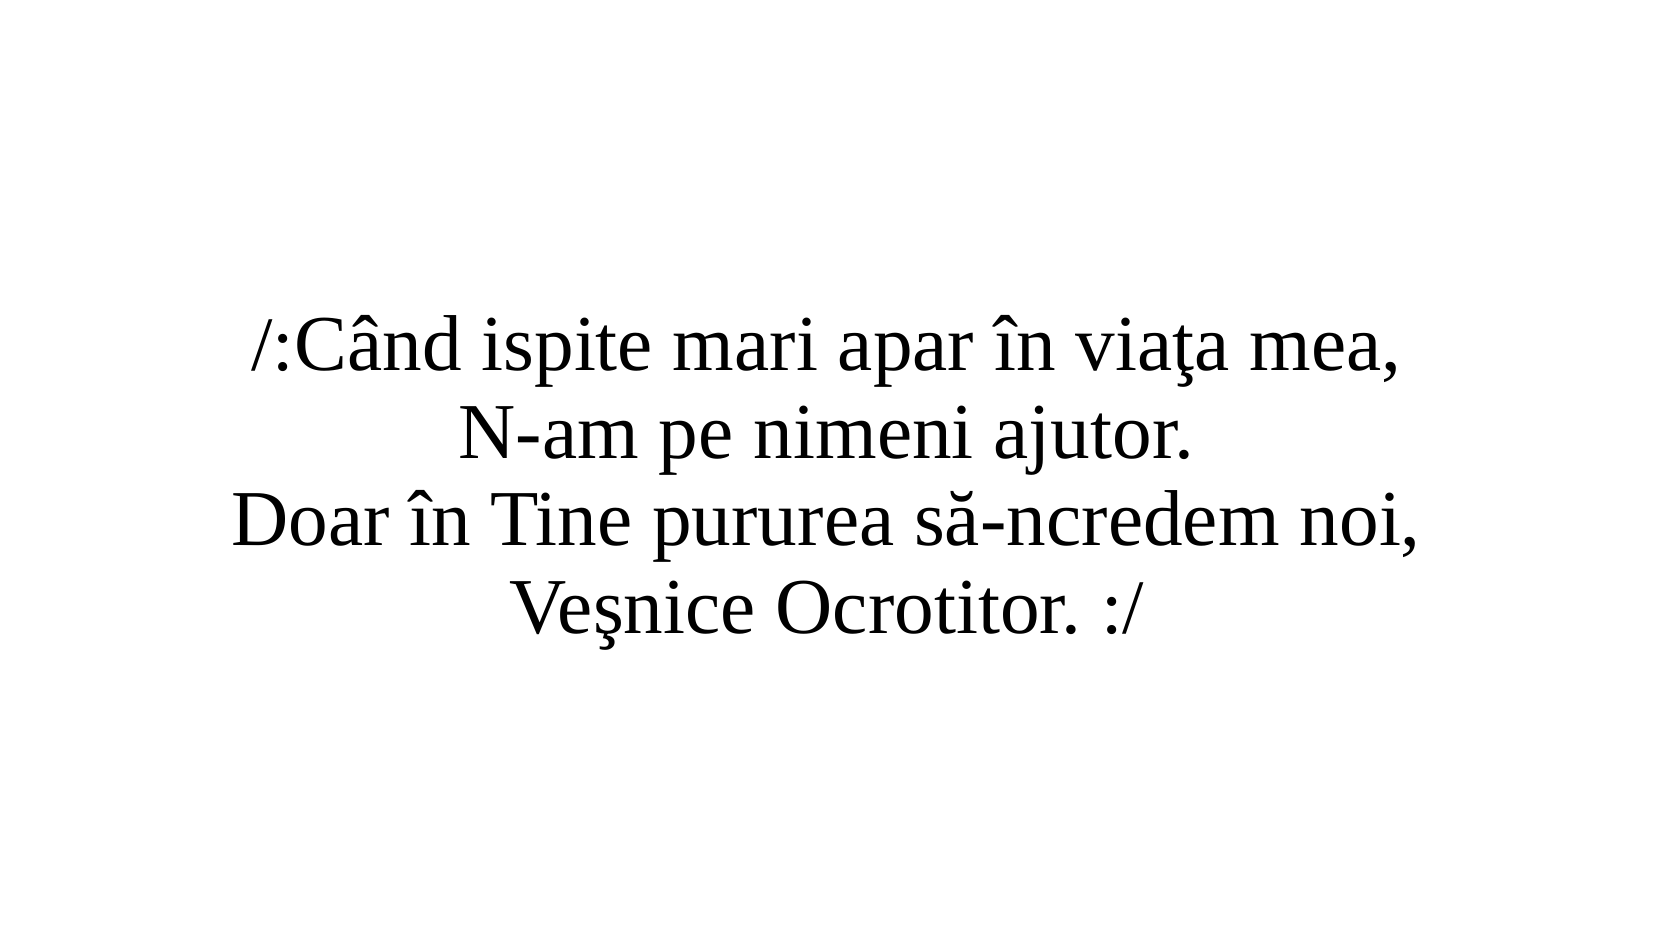

# /:Când ispite mari apar în viaţa mea,
N-am pe nimeni ajutor.
Doar în Tine pururea să-ncredem noi,
Veşnice Ocrotitor. :/